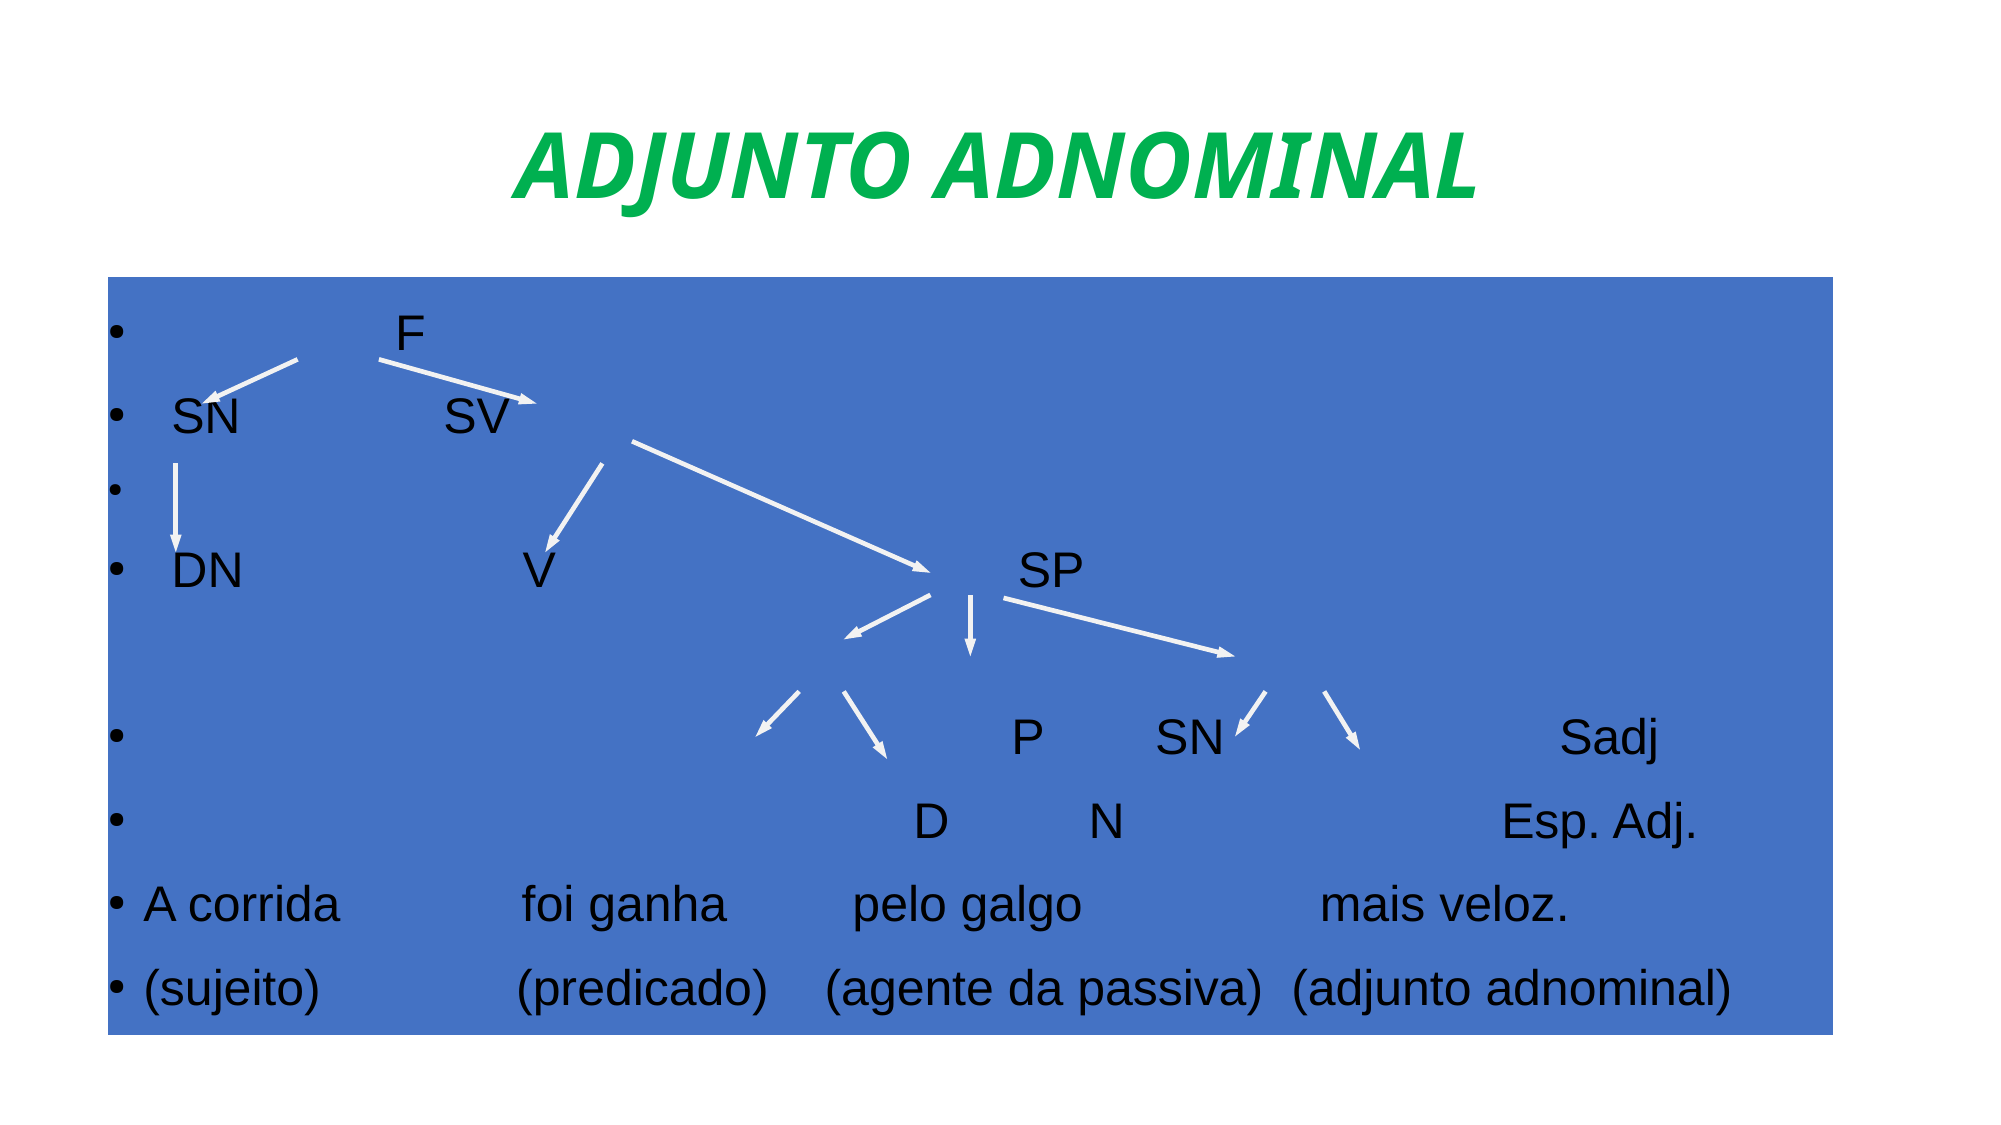

# ADJUNTO ADNOMINAL
| F SN SV DN V SP P SN Sadj D N Esp. Adj. A corrida foi ganha pelo galgo mais veloz. (sujeito) (predicado) (agente da passiva) (adjunto adnominal) |
| --- |